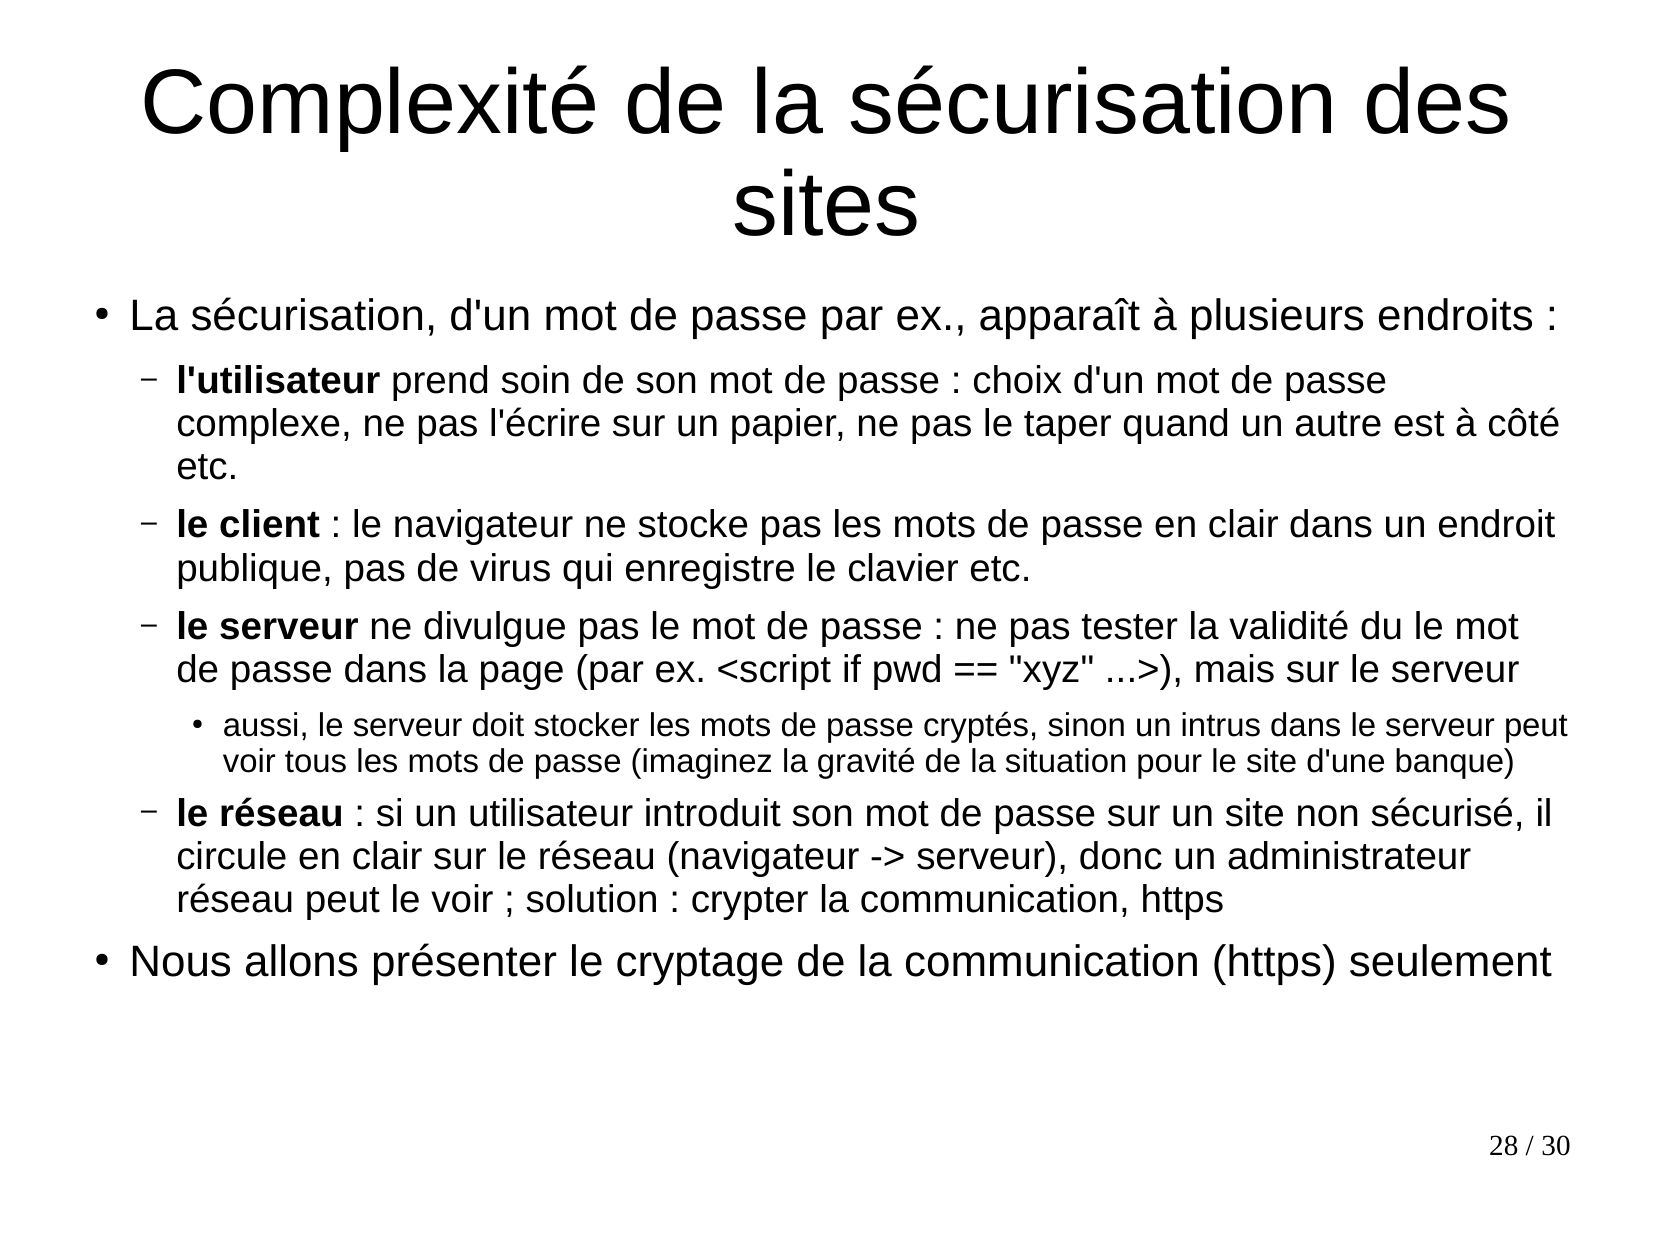

# Complexité de la sécurisation des sites
La sécurisation, d'un mot de passe par ex., apparaît à plusieurs endroits :
l'utilisateur prend soin de son mot de passe : choix d'un mot de passe complexe, ne pas l'écrire sur un papier, ne pas le taper quand un autre est à côté etc.
le client : le navigateur ne stocke pas les mots de passe en clair dans un endroit publique, pas de virus qui enregistre le clavier etc.
le serveur ne divulgue pas le mot de passe : ne pas tester la validité du le mot de passe dans la page (par ex. <script if pwd == "xyz" ...>), mais sur le serveur
aussi, le serveur doit stocker les mots de passe cryptés, sinon un intrus dans le serveur peut voir tous les mots de passe (imaginez la gravité de la situation pour le site d'une banque)
le réseau : si un utilisateur introduit son mot de passe sur un site non sécurisé, il circule en clair sur le réseau (navigateur -> serveur), donc un administrateur réseau peut le voir ; solution : crypter la communication, https
Nous allons présenter le cryptage de la communication (https) seulement
28